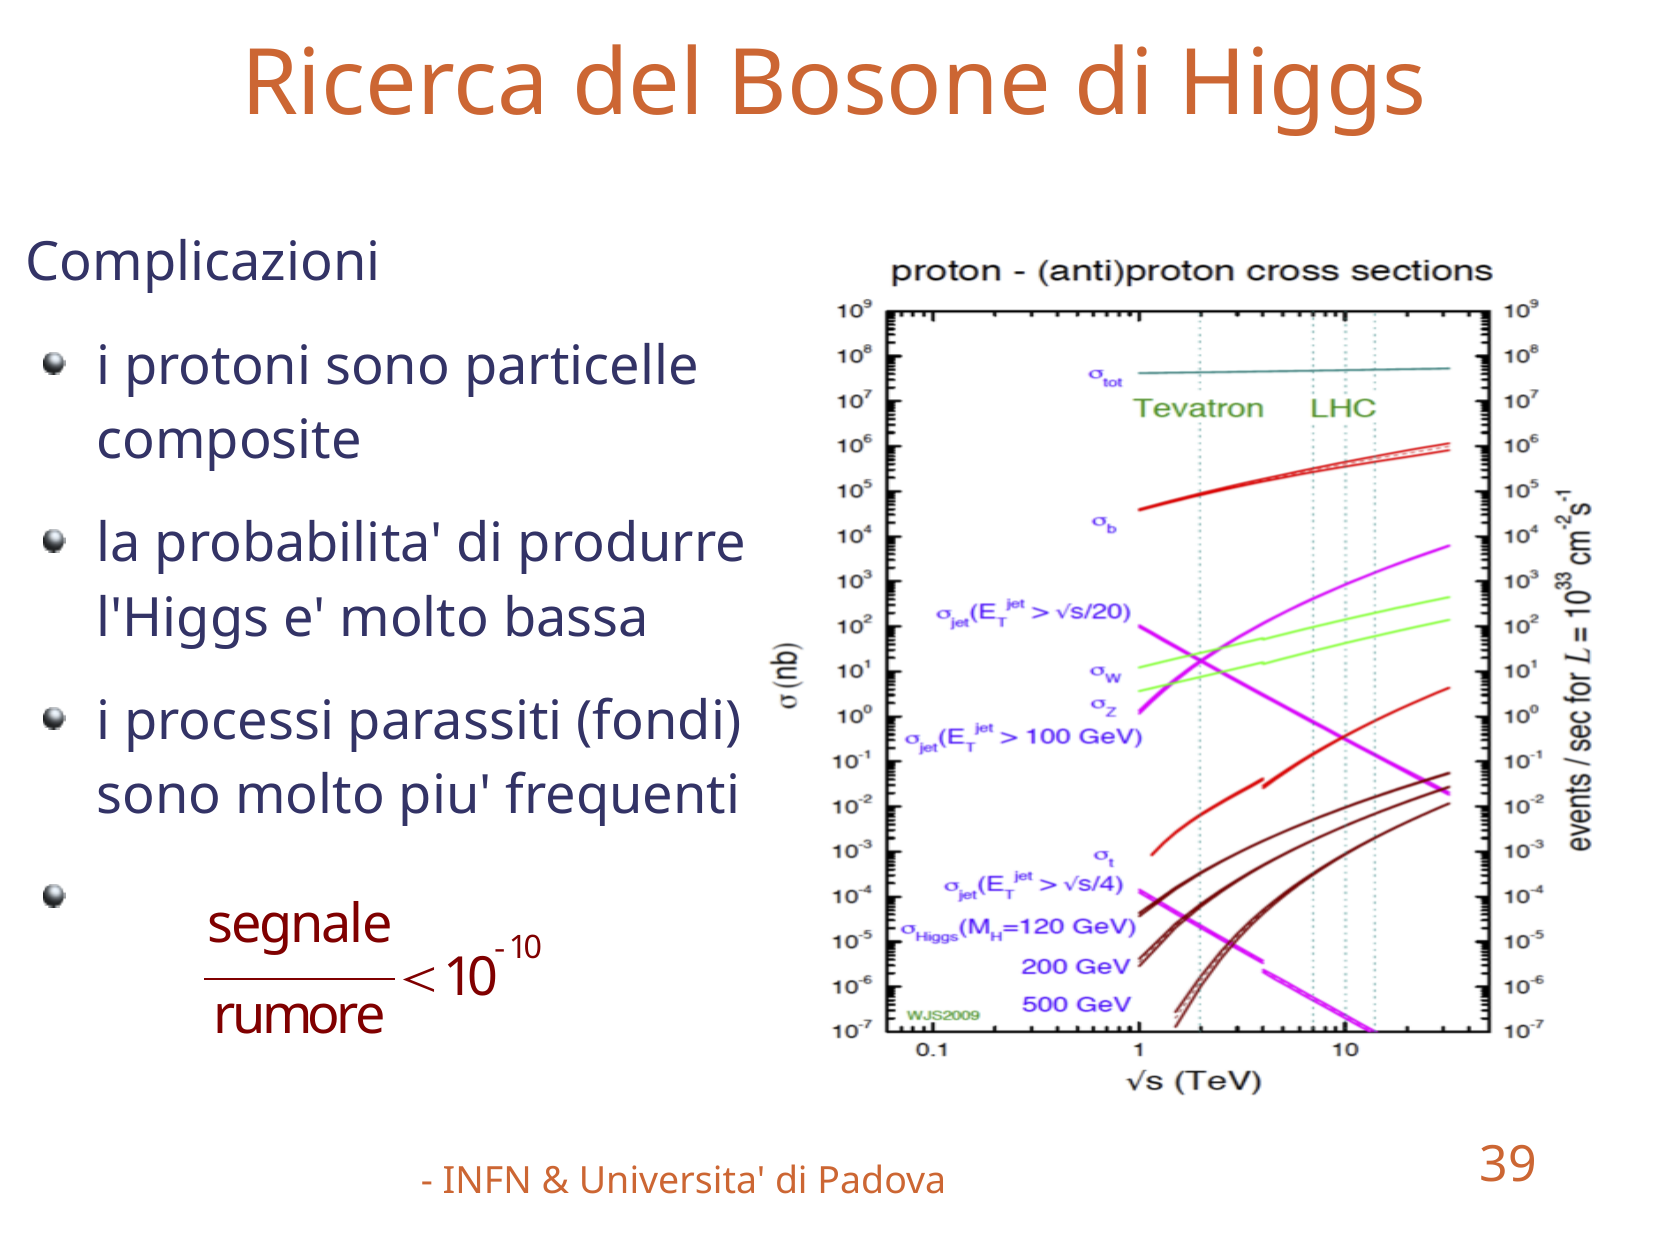

# Ricerca del Bosone di Higgs
Complicazioni
i protoni sono particelle composite
la probabilita' di produrre l'Higgs e' molto bassa
i processi parassiti (fondi) sono molto piu' frequenti